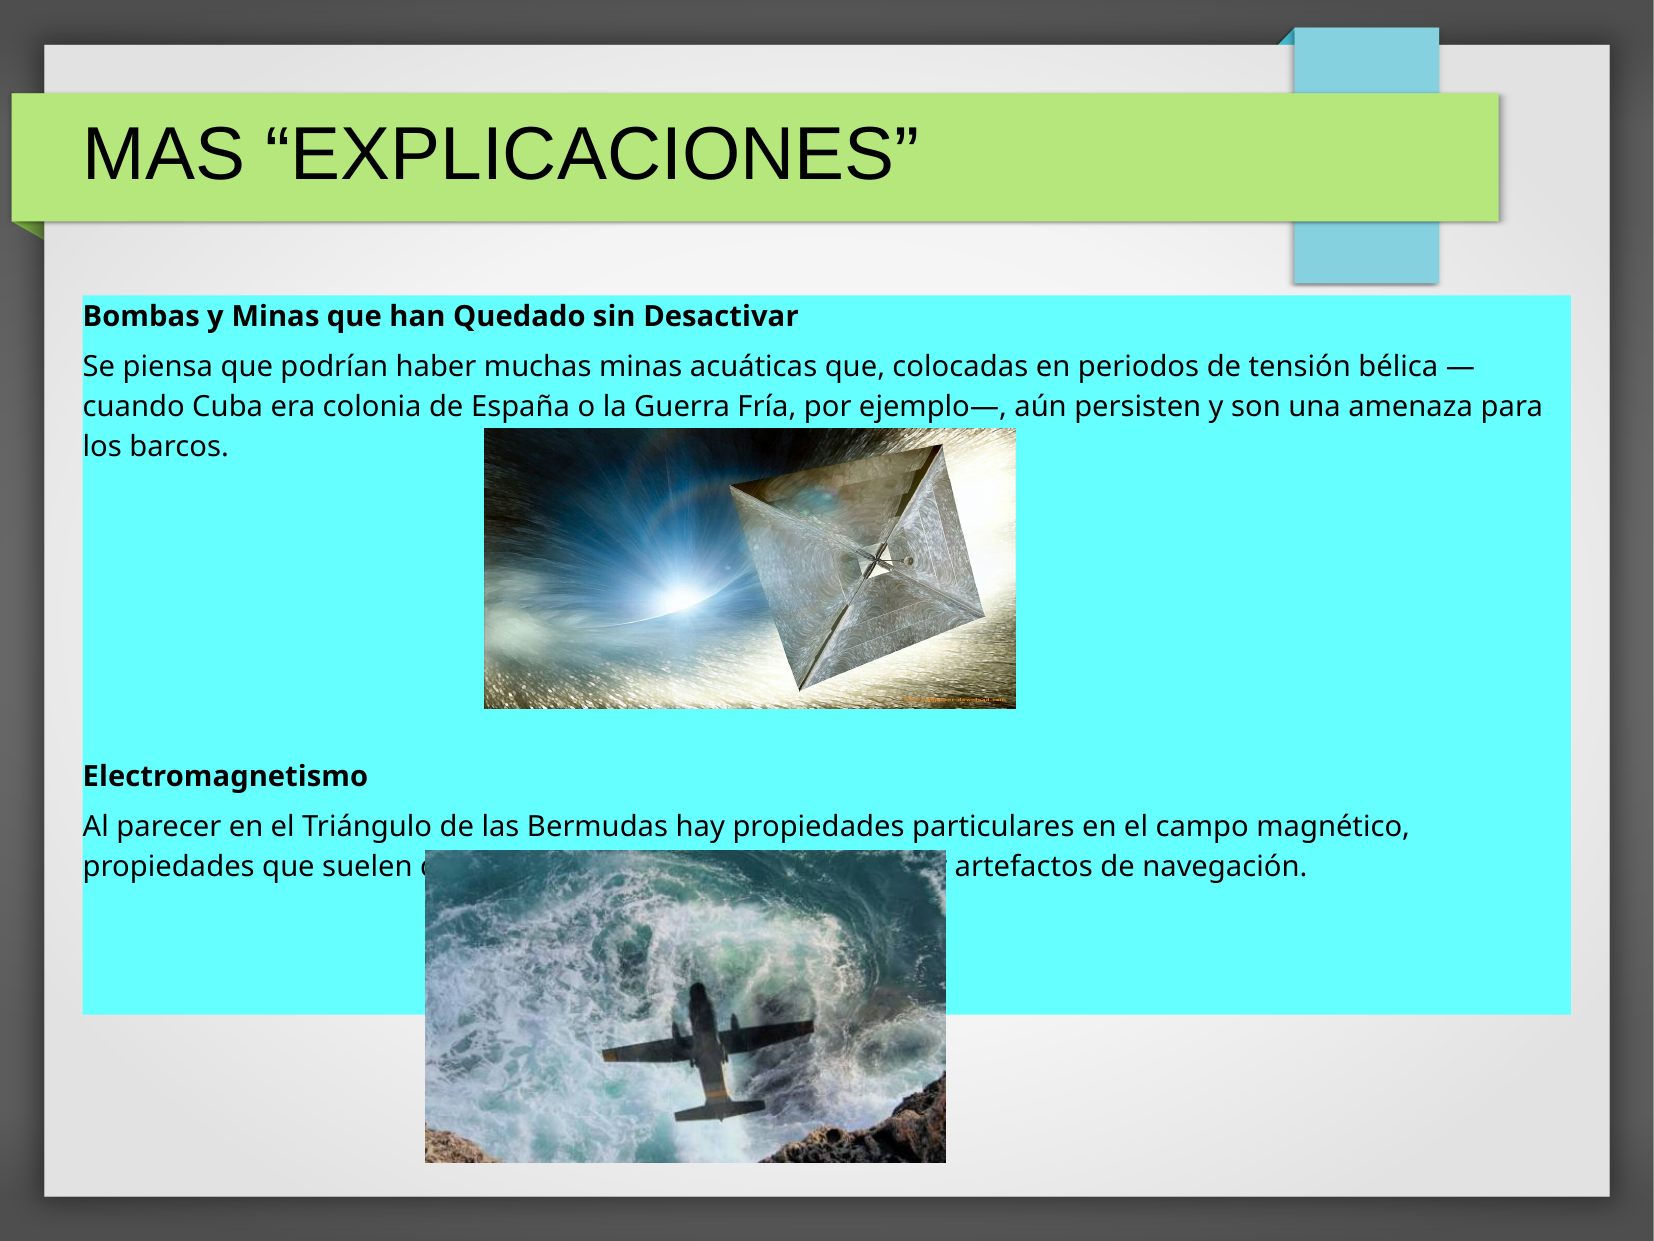

# MAS “EXPLICACIONES”
Bombas y Minas que han Quedado sin Desactivar
Se piensa que podrían haber muchas minas acuáticas que, colocadas en periodos de tensión bélica —cuando Cuba era colonia de España o la Guerra Fría, por ejemplo—, aún persisten y son una amenaza para los barcos.
Electromagnetismo
Al parecer en el Triángulo de las Bermudas hay propiedades particulares en el campo magnético, propiedades que suelen desorientar a muchas de las brújulas y artefactos de navegación.